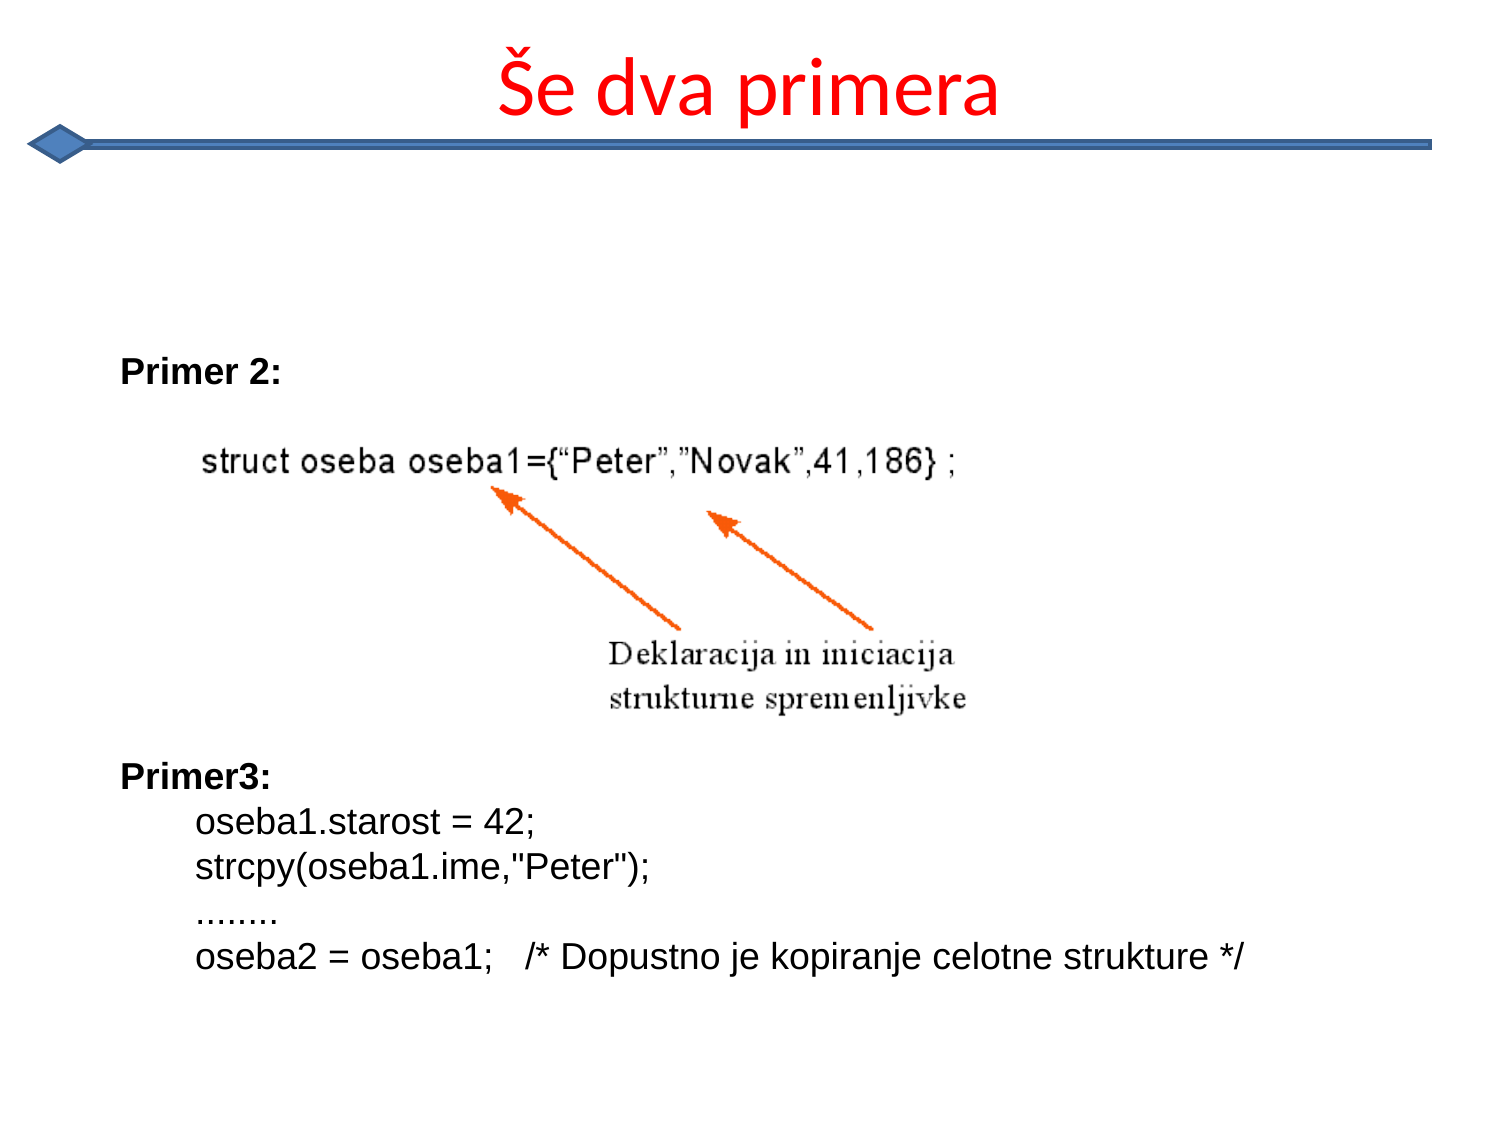

# Še dva primera
Primer 2:
Primer3:
oseba1.starost = 42;
strcpy(oseba1.ime,"Peter");
........
oseba2 = oseba1;   /* Dopustno je kopiranje celotne strukture */